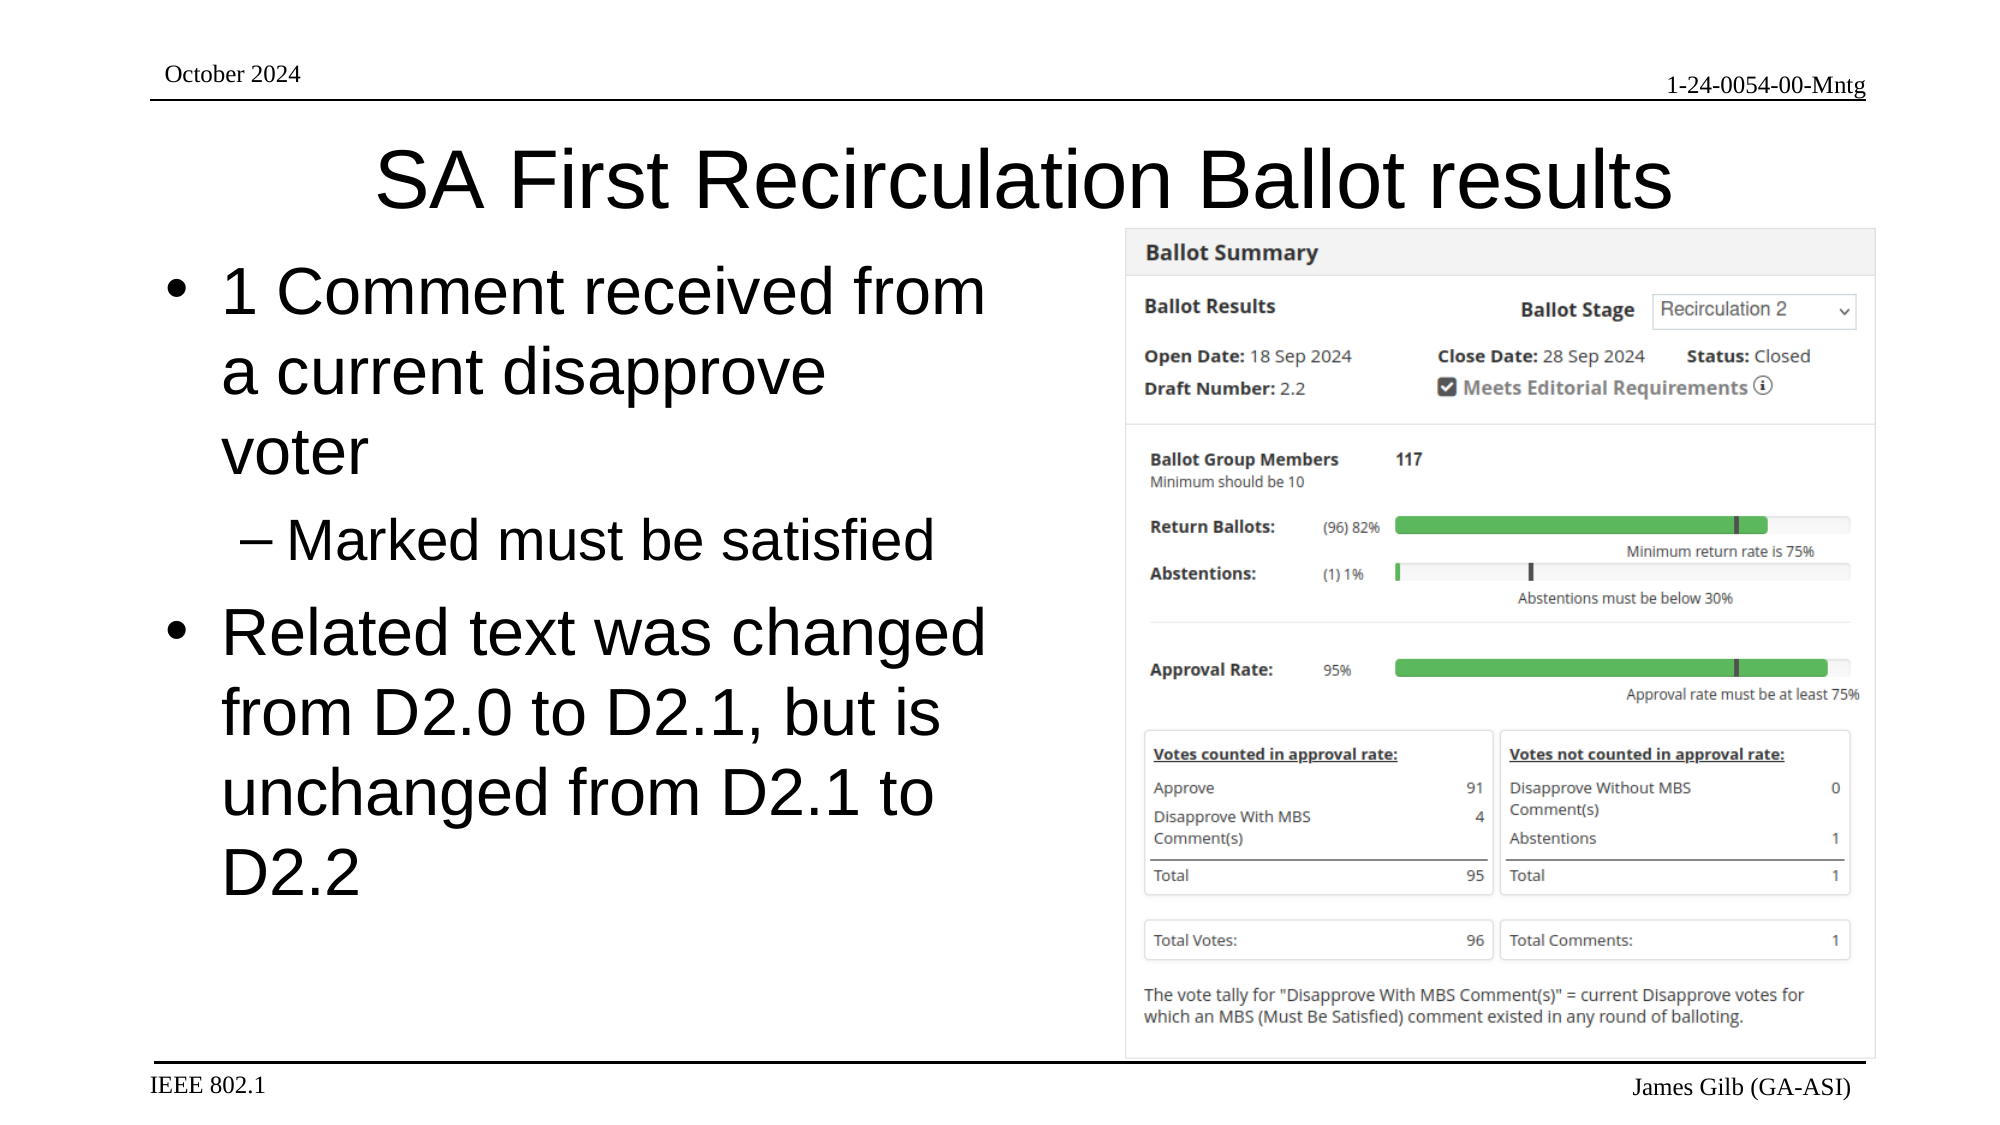

# SA First Recirculation Ballot results
1 Comment received from a current disapprove voter
Marked must be satisfied
Related text was changed from D2.0 to D2.1, but is unchanged from D2.1 to D2.2